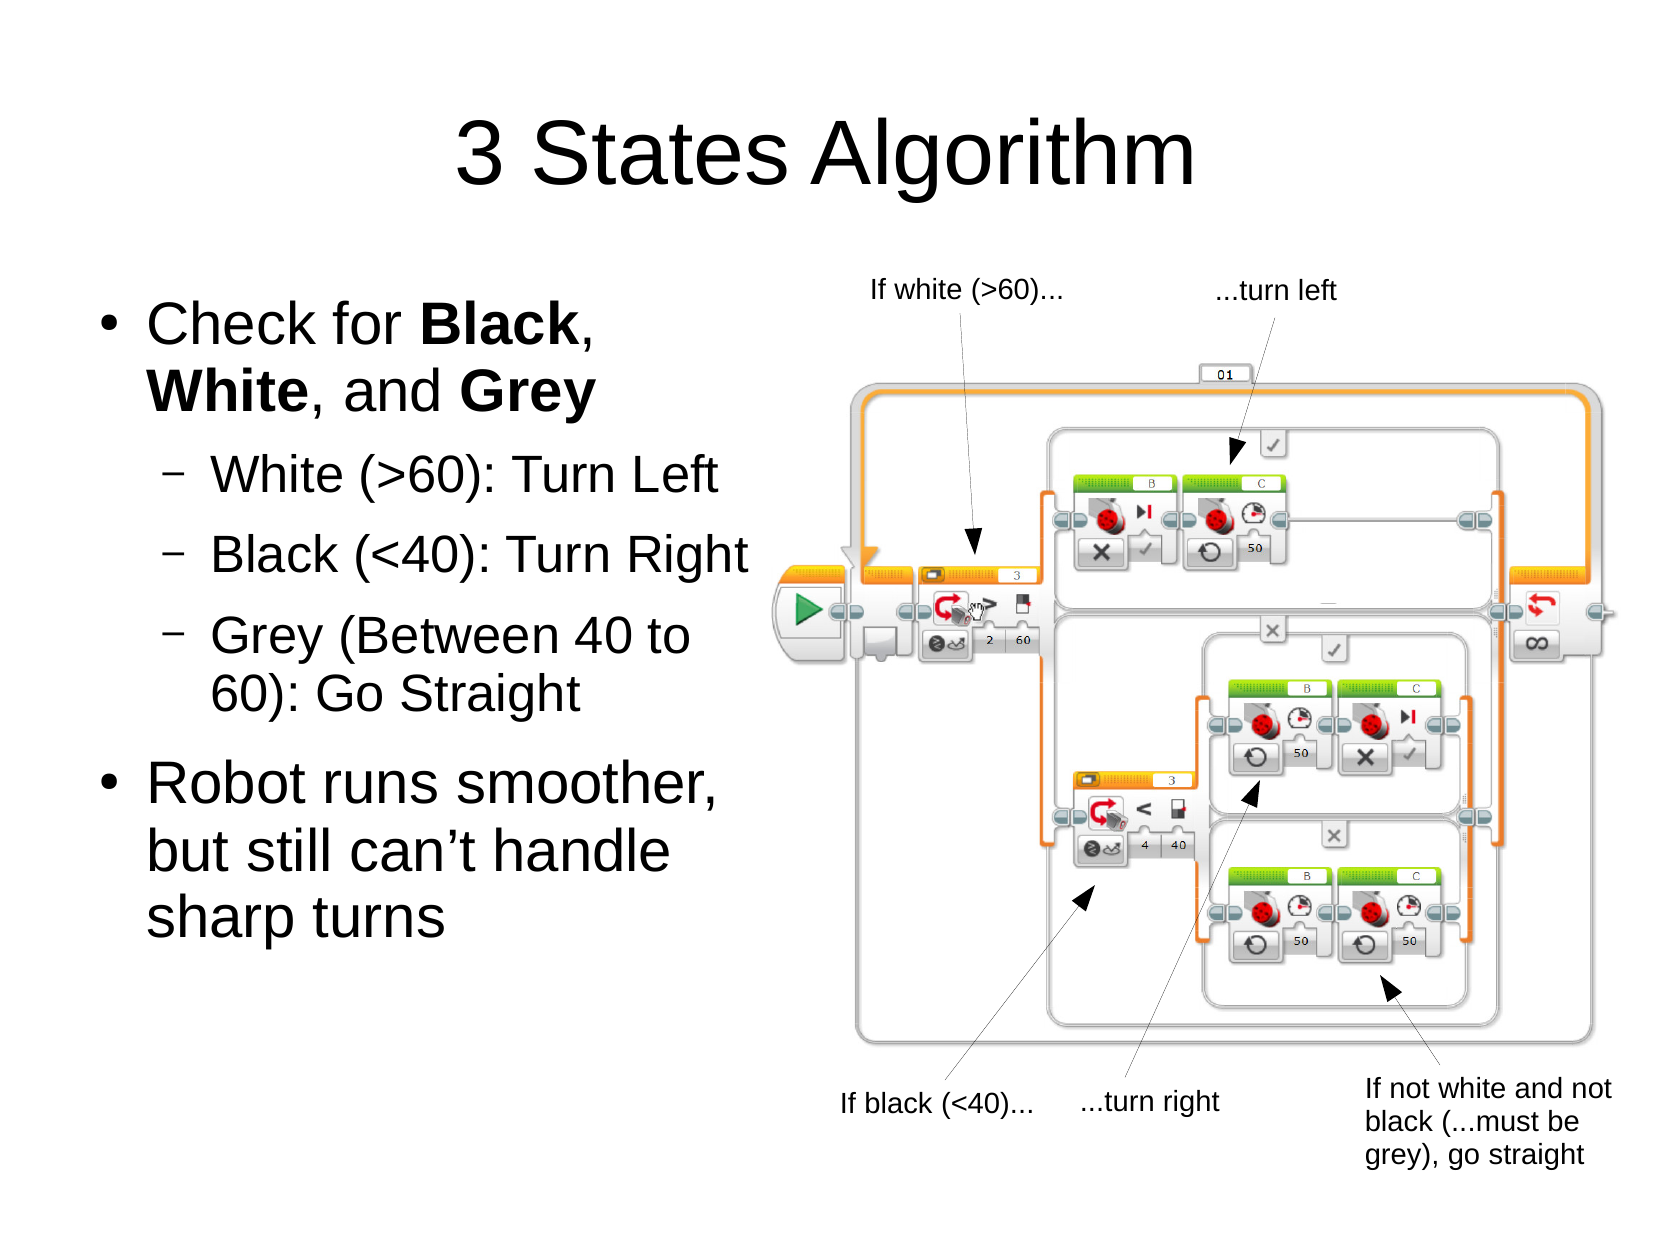

# 3 States Algorithm
If white (>60)...
...turn left
Check for Black, White, and Grey
White (>60): Turn Left
Black (<40): Turn Right
Grey (Between 40 to 60): Go Straight
Robot runs smoother, but still can’t handle sharp turns
If not white and not black (...must be grey), go straight
...turn right
If black (<40)...